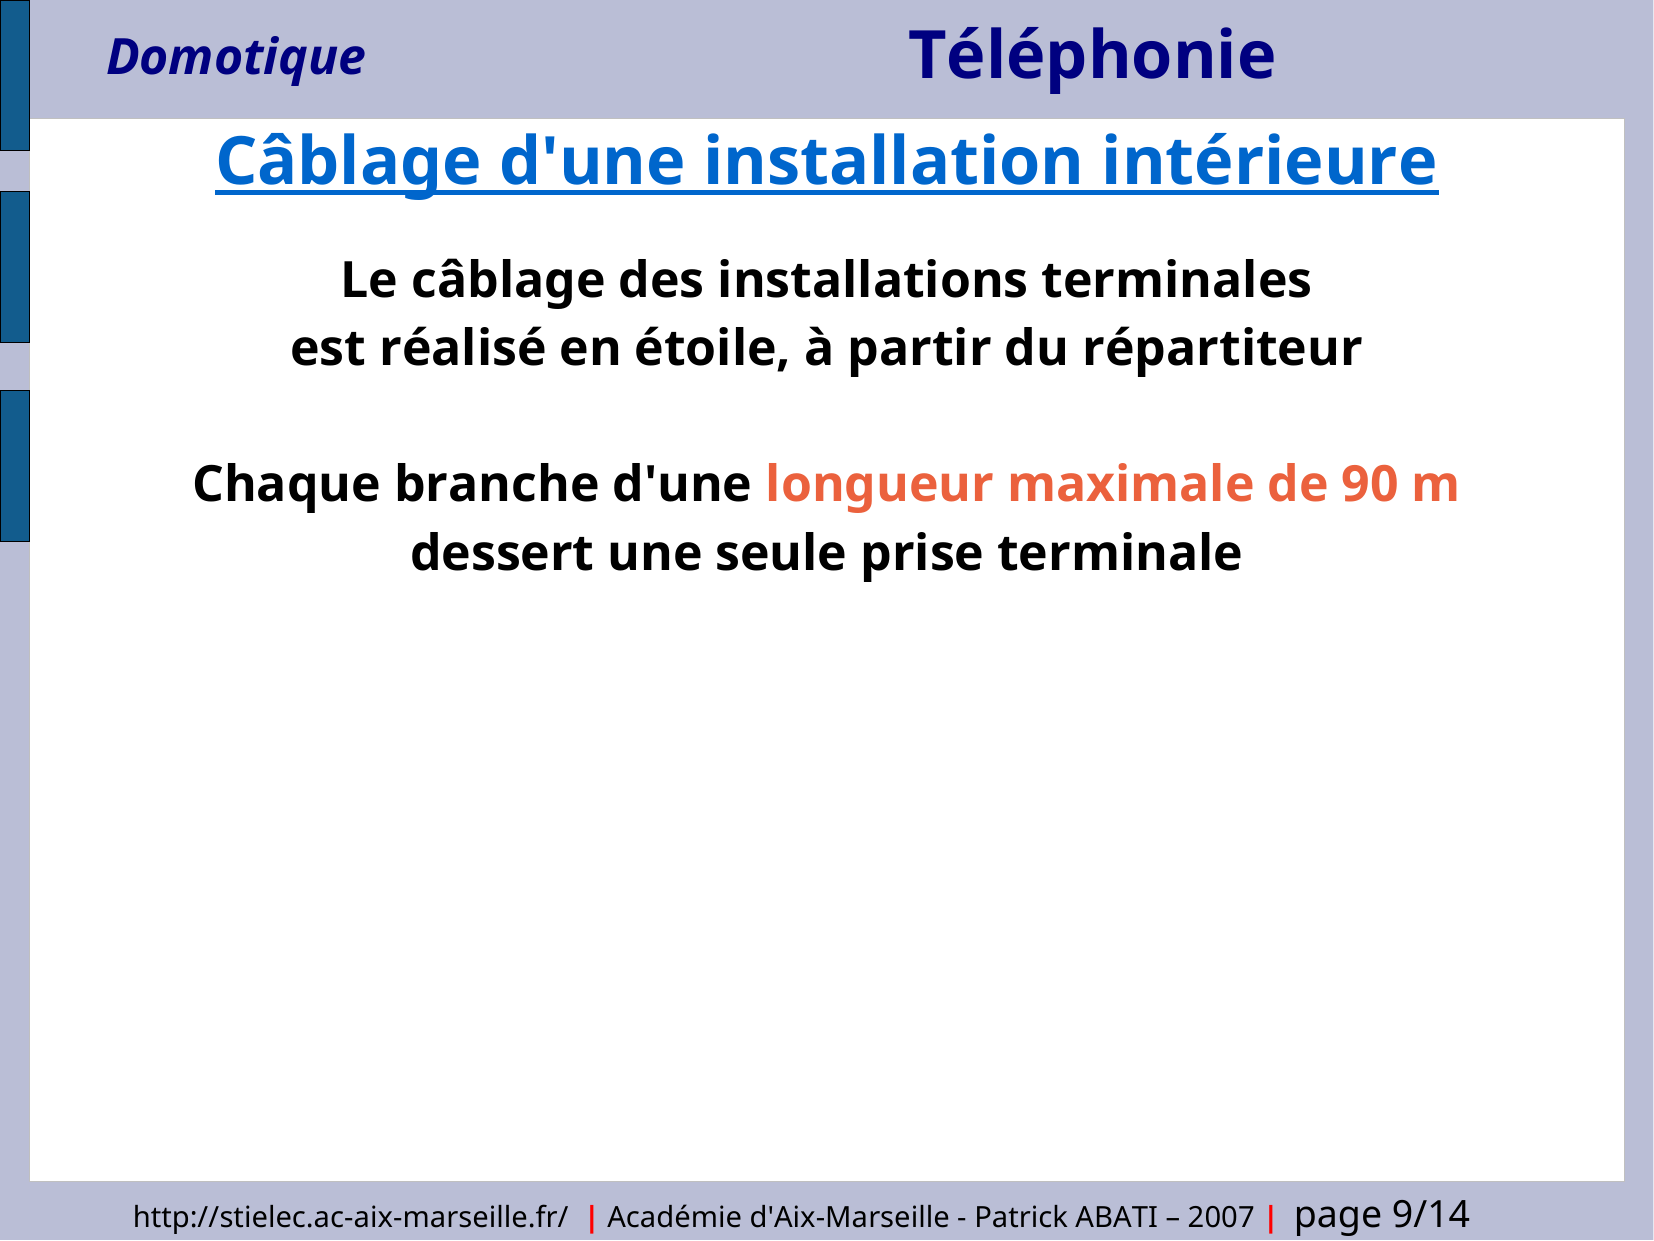

Câblage d'une installation intérieure
Le câblage des installations terminales
est réalisé en étoile, à partir du répartiteur
Chaque branche d'une longueur maximale de 90 m
dessert une seule prise terminale